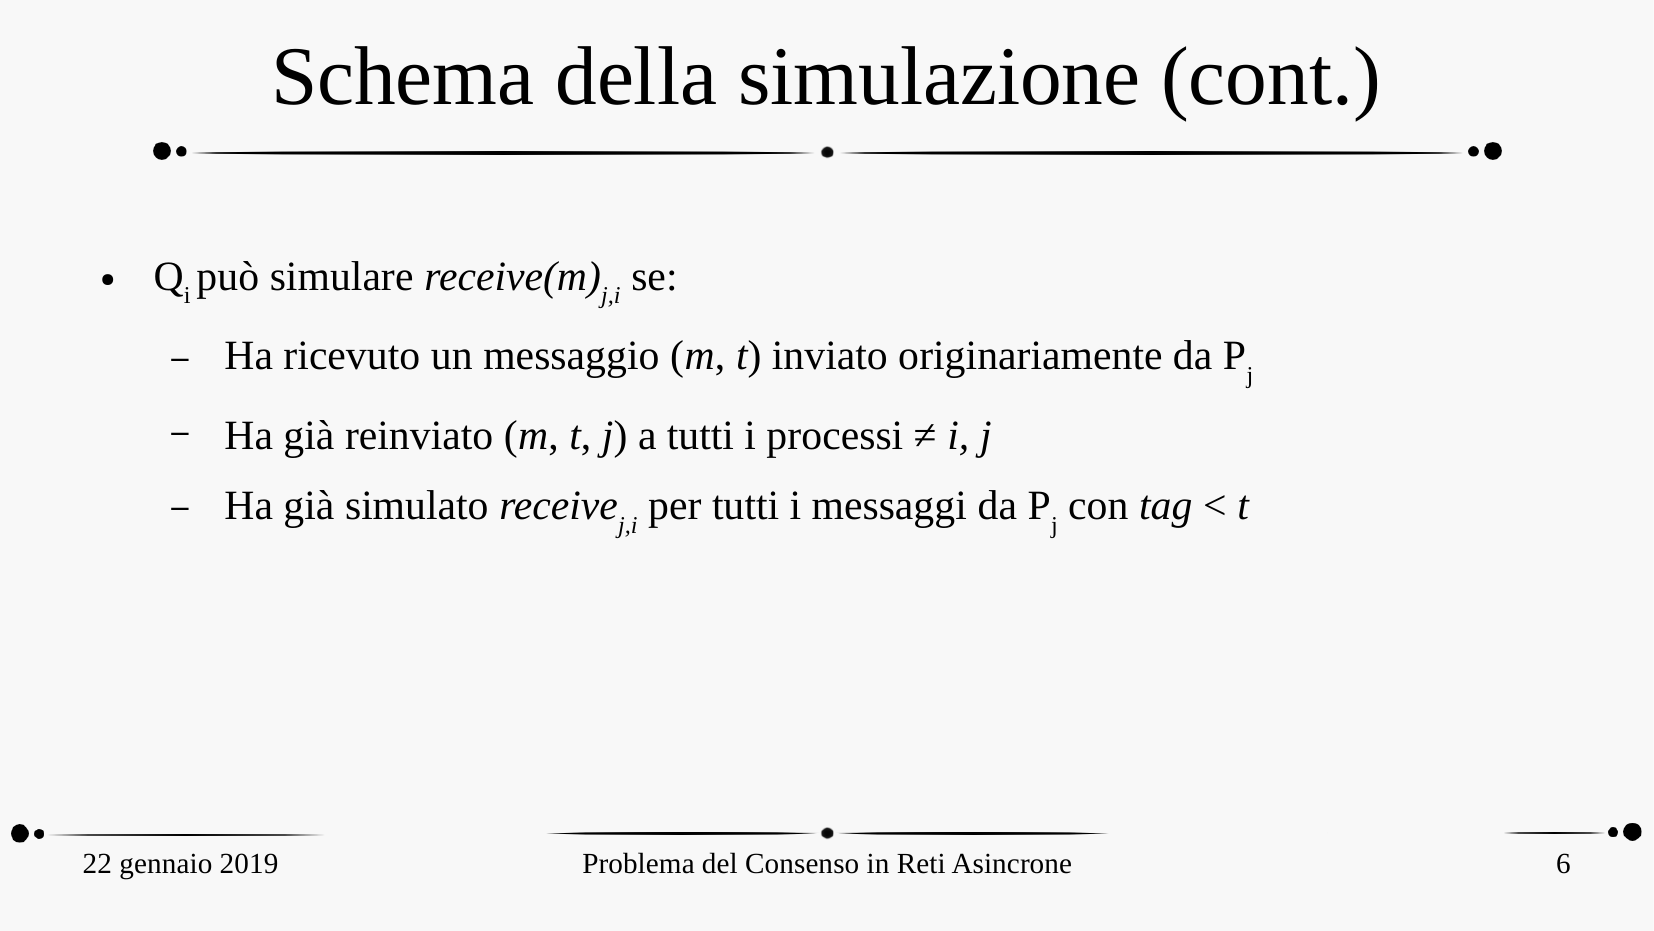

# Schema della simulazione (cont.)
Qi può simulare receive(m)j,i se:
Ha ricevuto un messaggio (m, t) inviato originariamente da Pj
Ha già reinviato (m, t, j) a tutti i processi ≠ i, j
Ha già simulato receivej,i per tutti i messaggi da Pj con tag < t
22 gennaio 2019
Problema del Consenso in Reti Asincrone
6